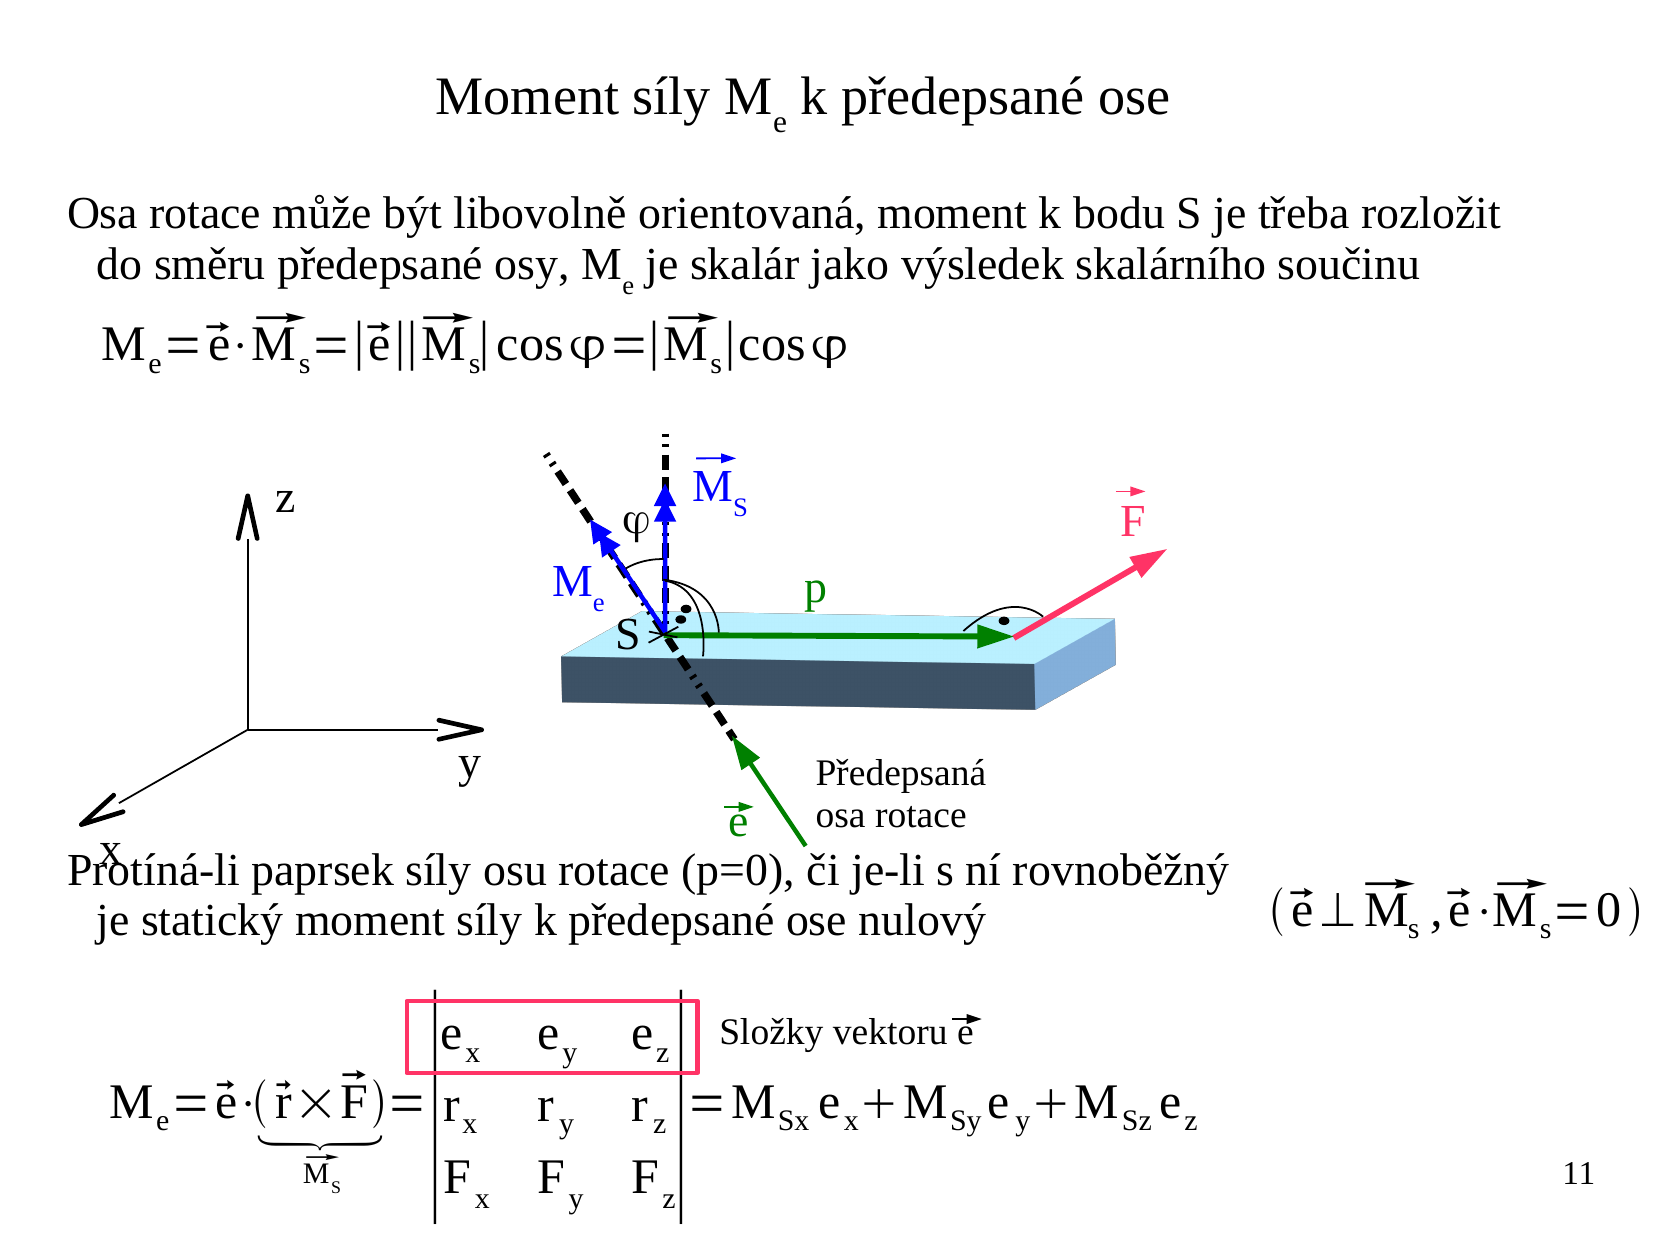

# Moment síly Me k předepsané ose
Osa rotace může být libovolně orientovaná, moment k bodu S je třeba rozložit do směru předepsané osy, Me je skalár jako výsledek skalárního součinu
Protíná-li paprsek síly osu rotace (p=0), či je-li s ní rovnoběžný				 je statický moment síly k předepsané ose nulový
MS
z
j
F
Me
p
S
y
Předepsaná osa rotace
e
x
Složky vektoru e
11